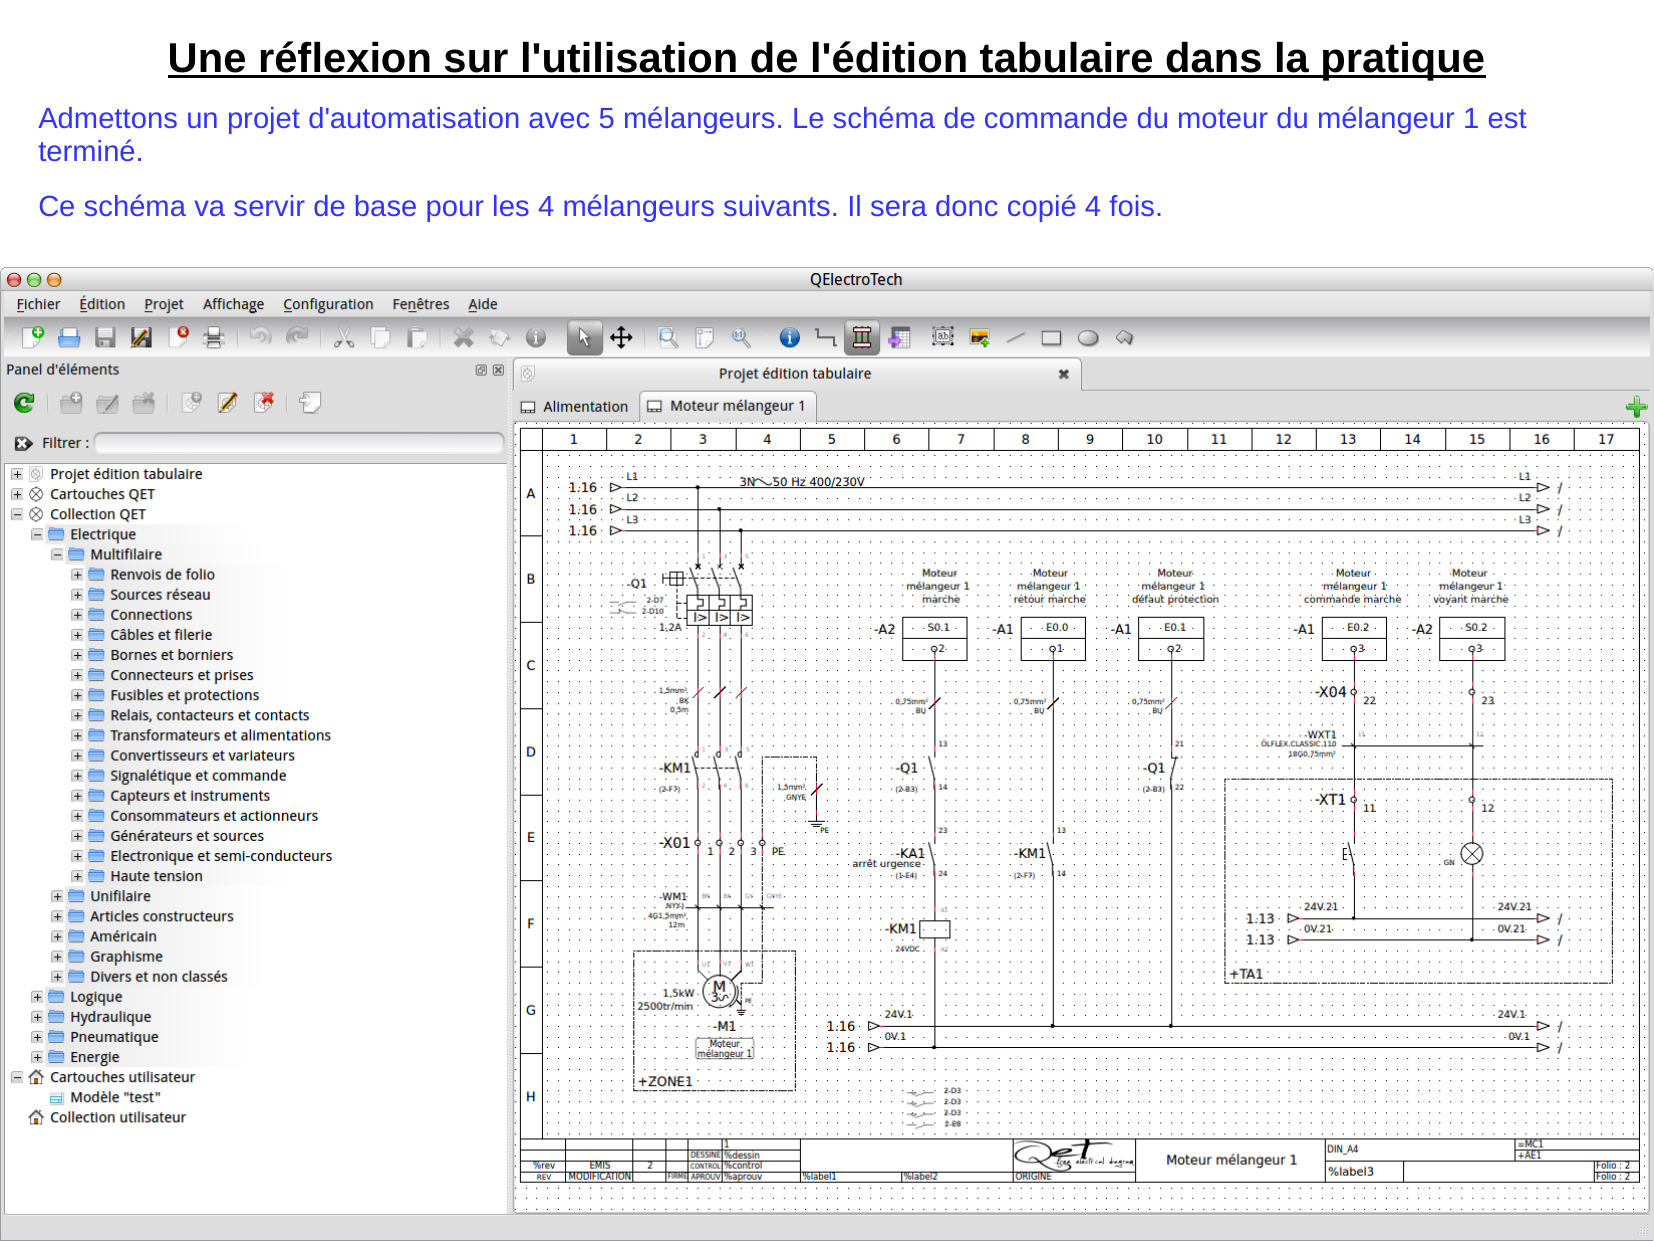

Une réflexion sur l'utilisation de l'édition tabulaire dans la pratique
Admettons un projet d'automatisation avec 5 mélangeurs. Le schéma de commande du moteur du mélangeur 1 est terminé.
Ce schéma va servir de base pour les 4 mélangeurs suivants. Il sera donc copié 4 fois.